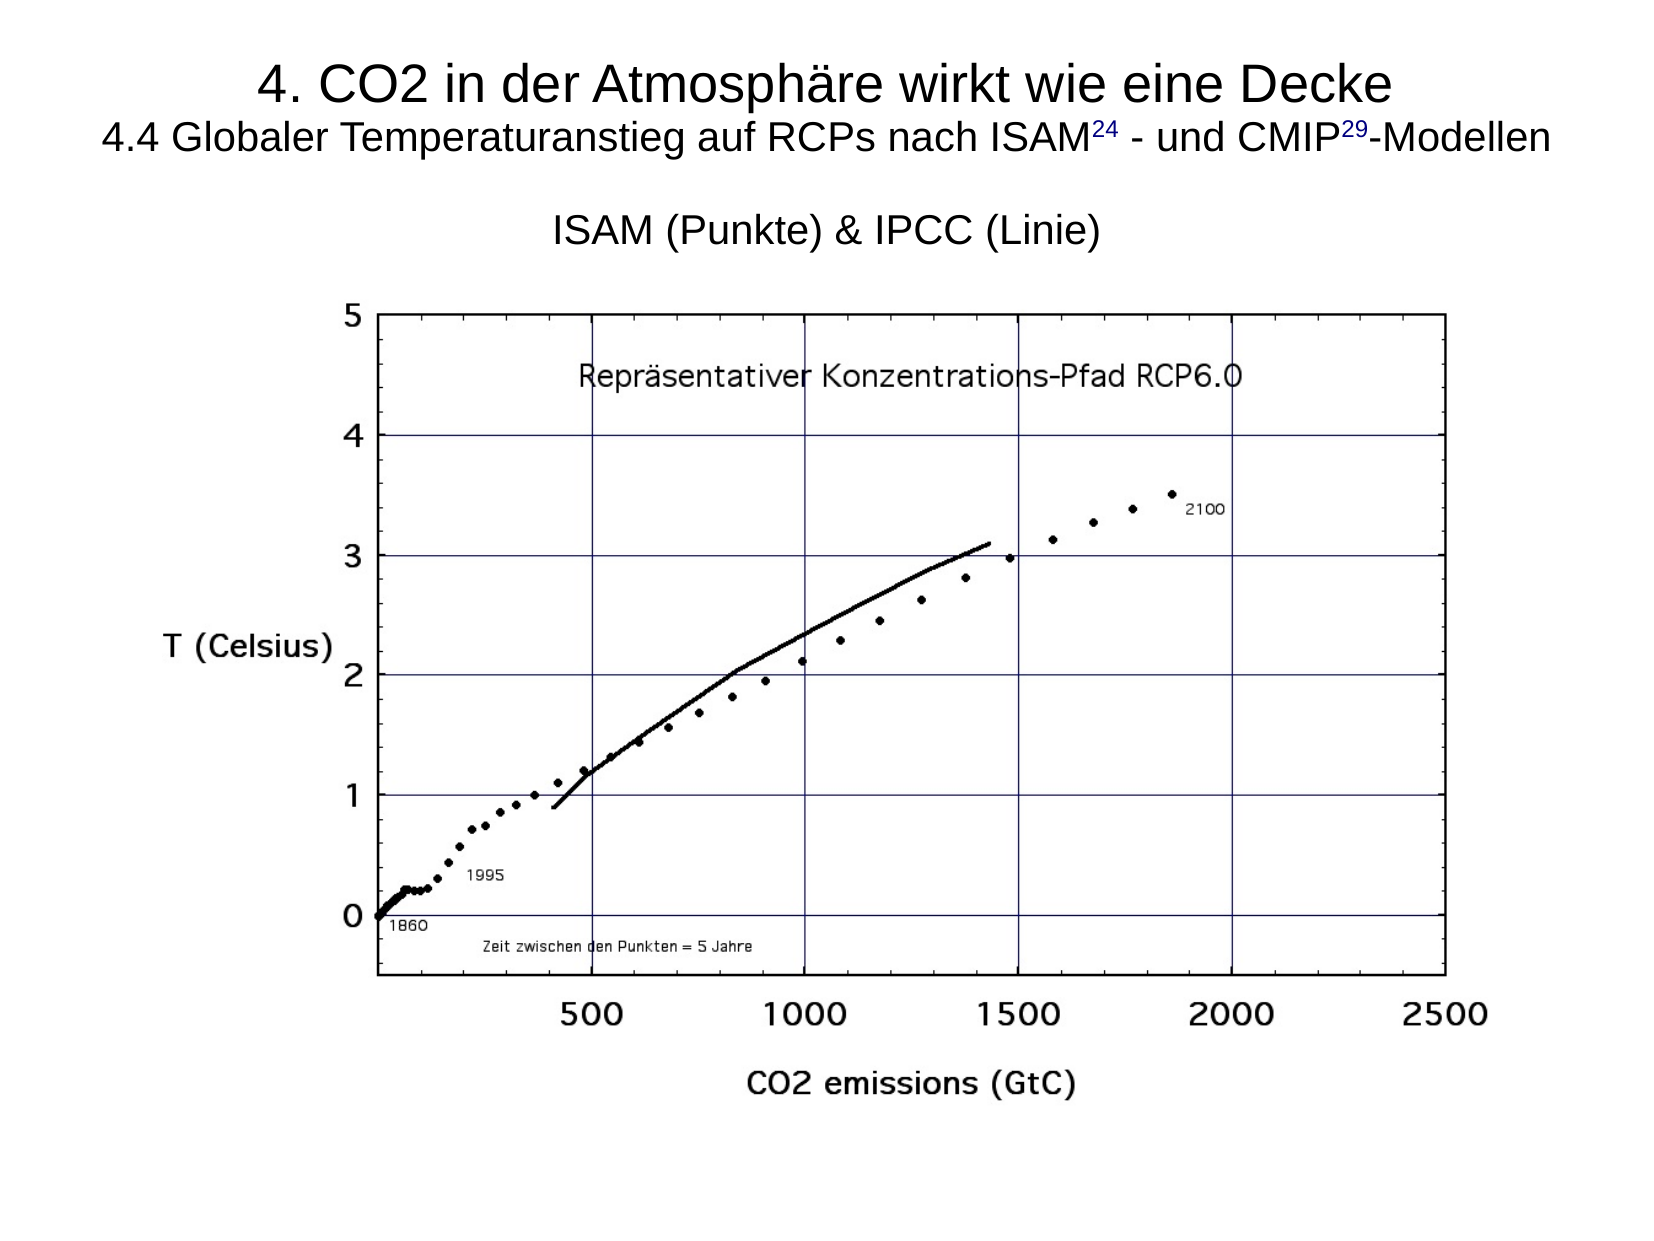

# 4. CO2 in der Atmosphäre wirkt wie eine Decke 4.4 Globaler Temperaturanstieg auf RCPs nach ISAM24 - und CMIP29-Modellen ISAM (Punkte) & IPCC (Linie)